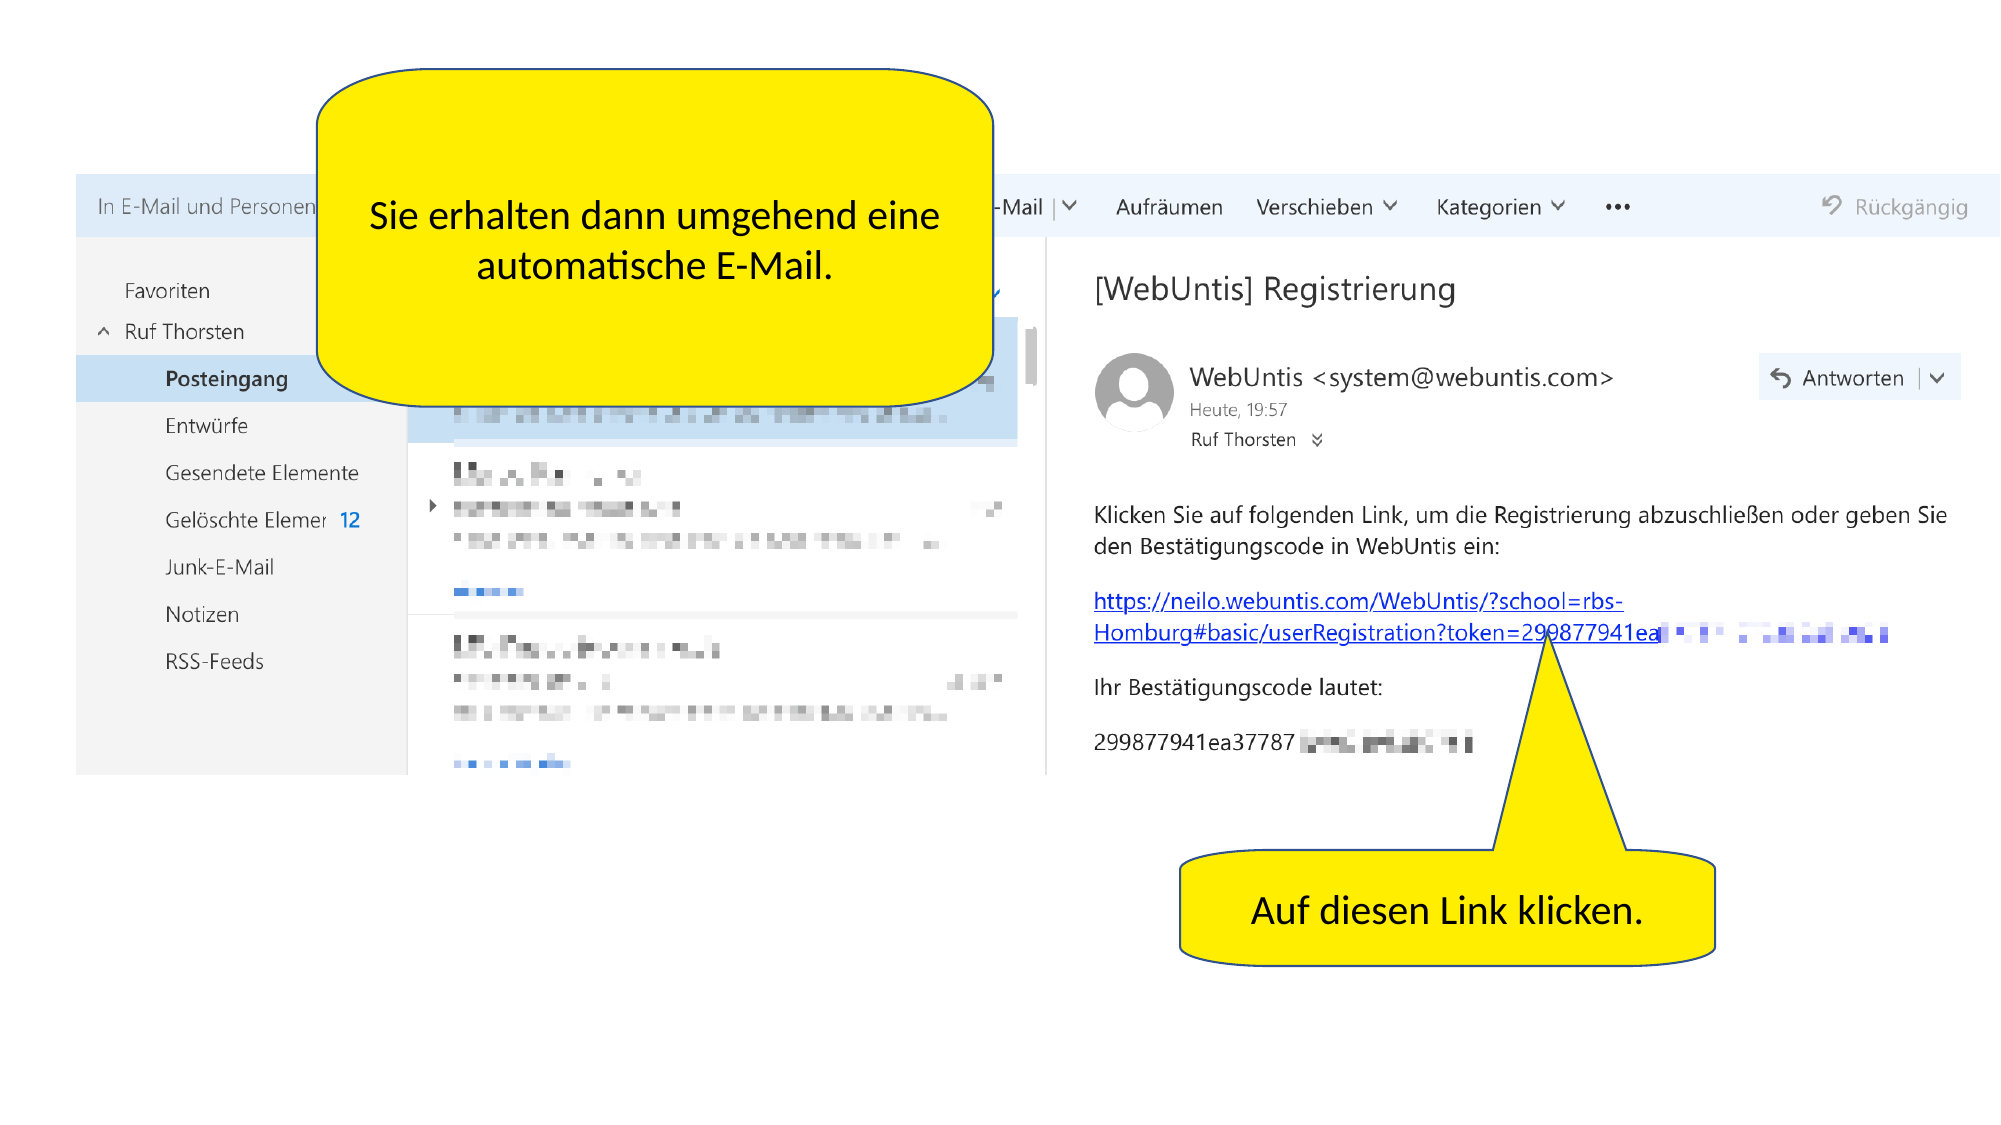

Sie erhalten dann umgehend eine automatische E-Mail.
Auf diesen Link klicken.